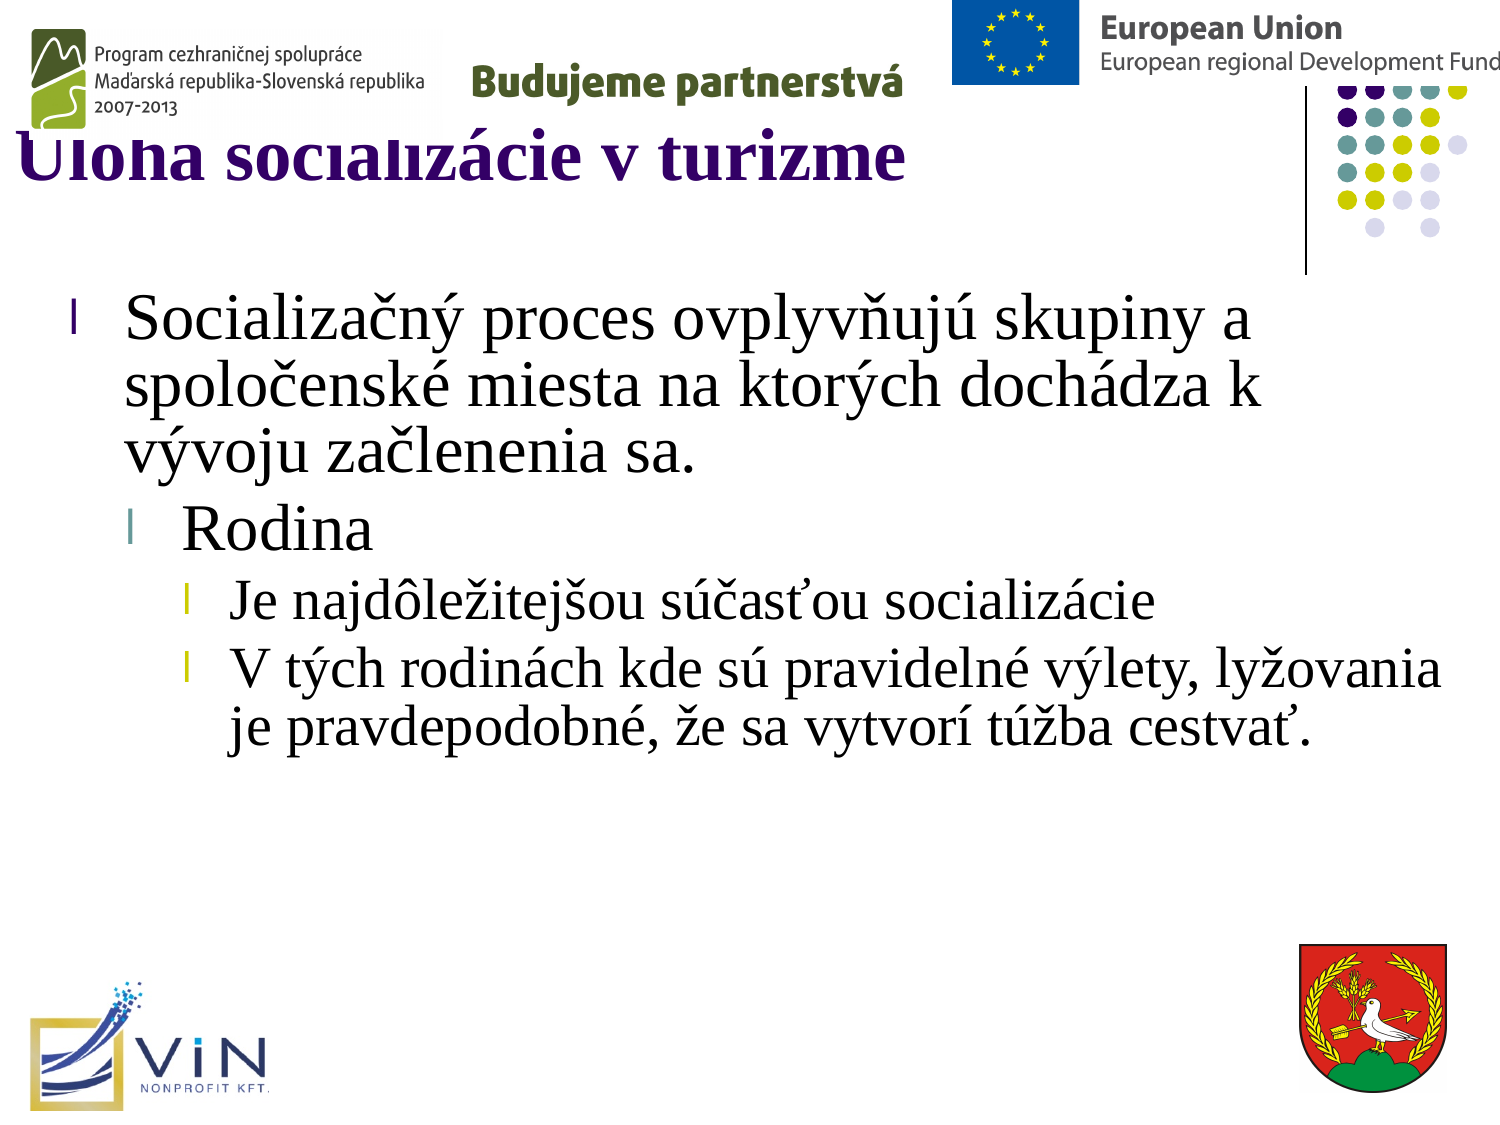

Úloha socializácie v turizme
# Socializačný proces ovplyvňujú skupiny a spoločenské miesta na ktorých dochádza k vývoju začlenenia sa.
Rodina
Je najdôležitejšou súčasťou socializácie
V tých rodinách kde sú pravidelné výlety, lyžovania je pravdepodobné, že sa vytvorí túžba cestvať.